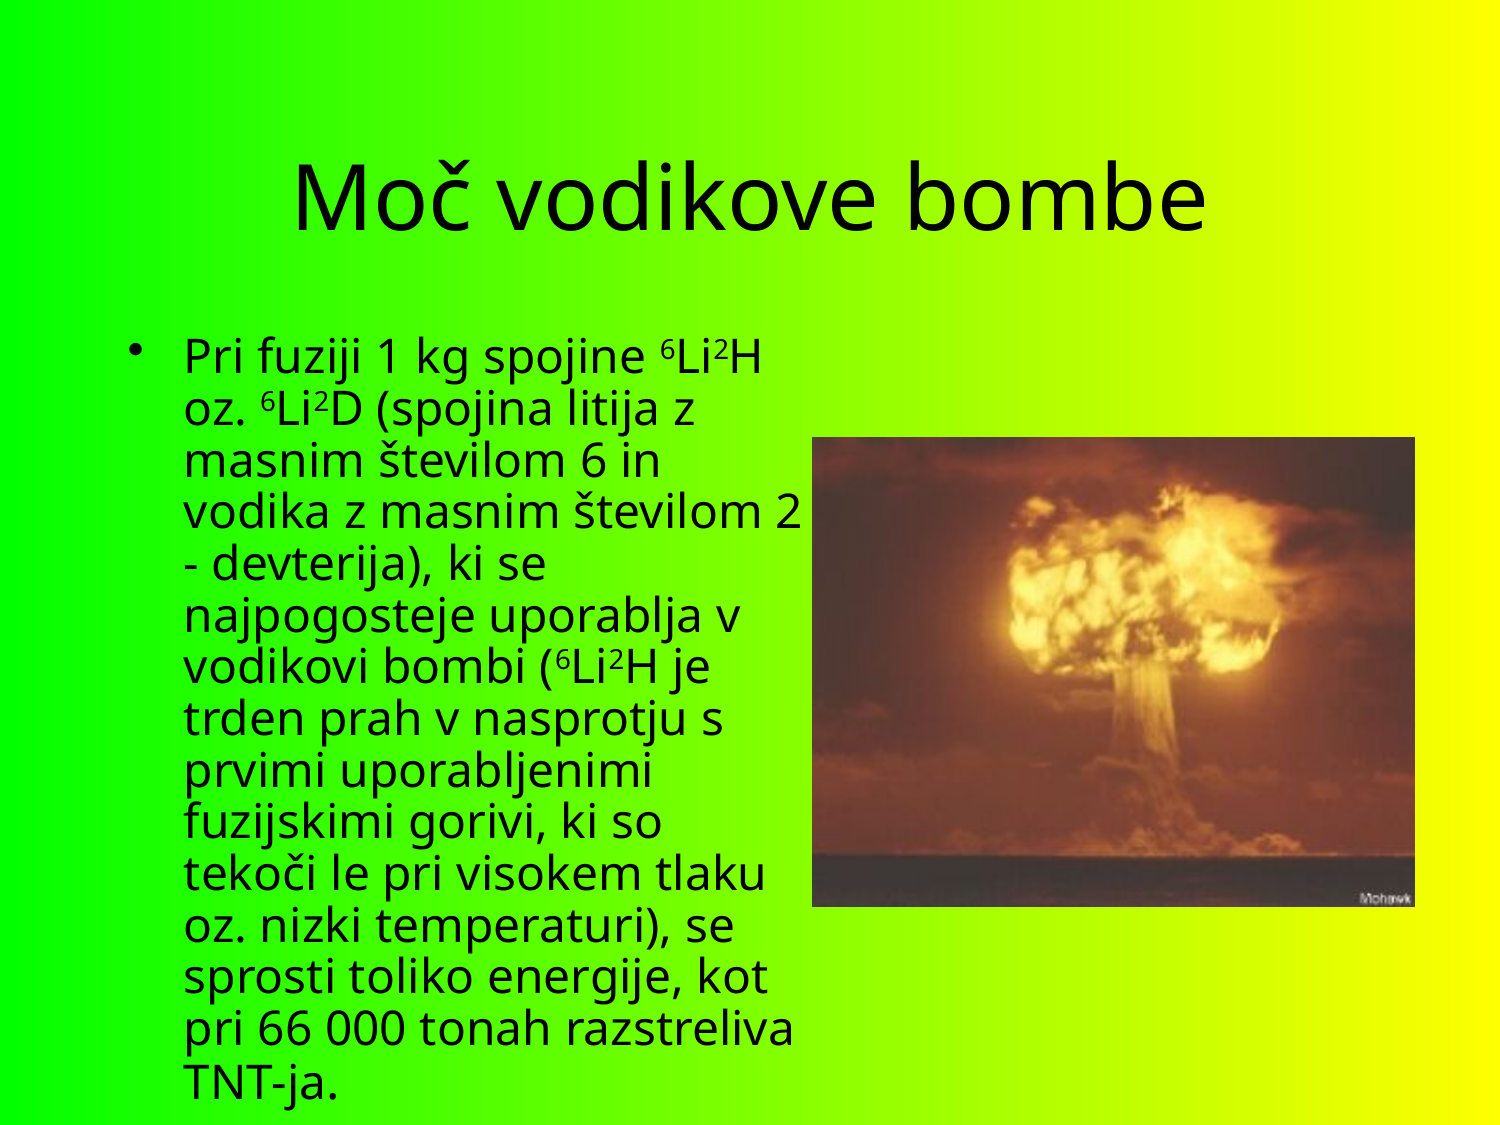

# Moč vodikove bombe
Pri fuziji 1 kg spojine 6Li2H  oz. 6Li2D (spojina litija z masnim številom 6 in vodika z masnim številom 2 - devterija), ki se najpogosteje uporablja v vodikovi bombi (6Li2H je trden prah v nasprotju s prvimi uporabljenimi fuzijskimi gorivi, ki so tekoči le pri visokem tlaku oz. nizki temperaturi), se sprosti toliko energije, kot pri 66 000 tonah razstreliva TNT-ja.